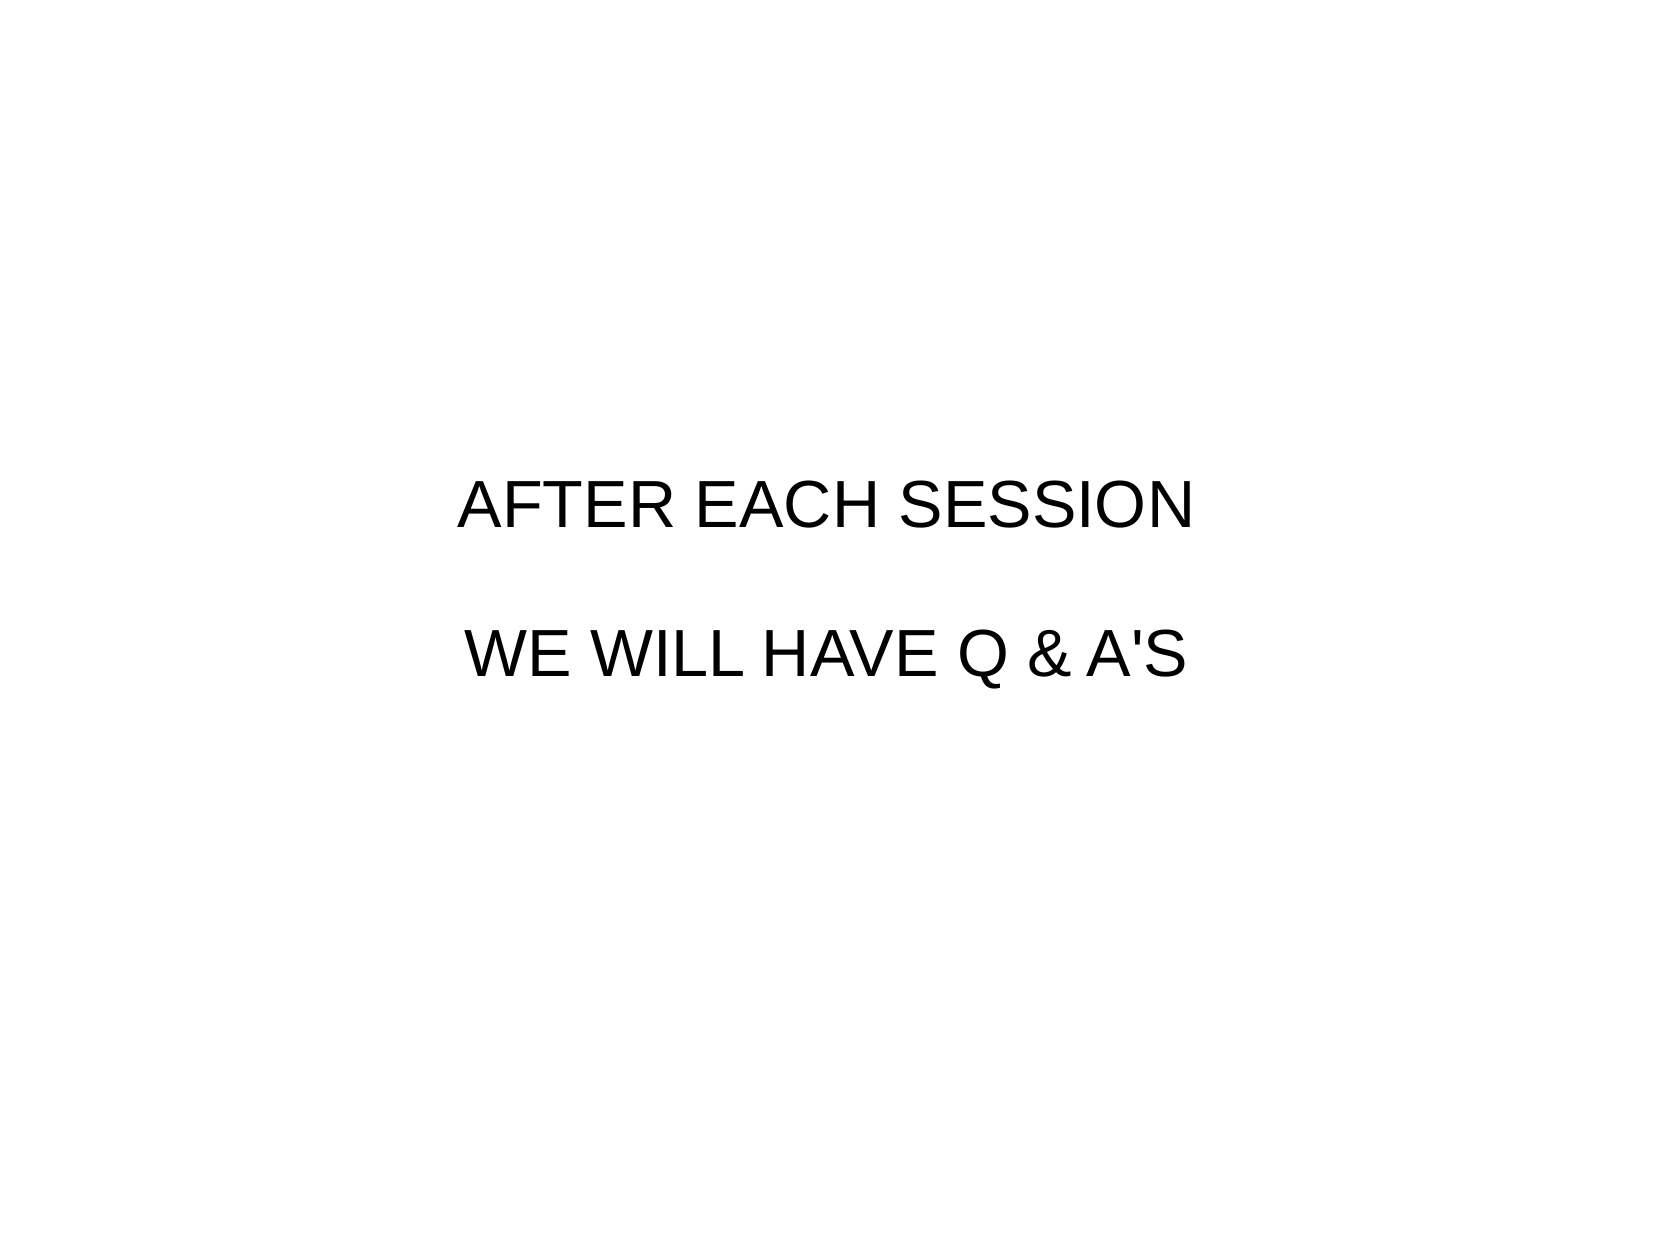

# AFTER EACH SESSION
WE WILL HAVE Q & A'S